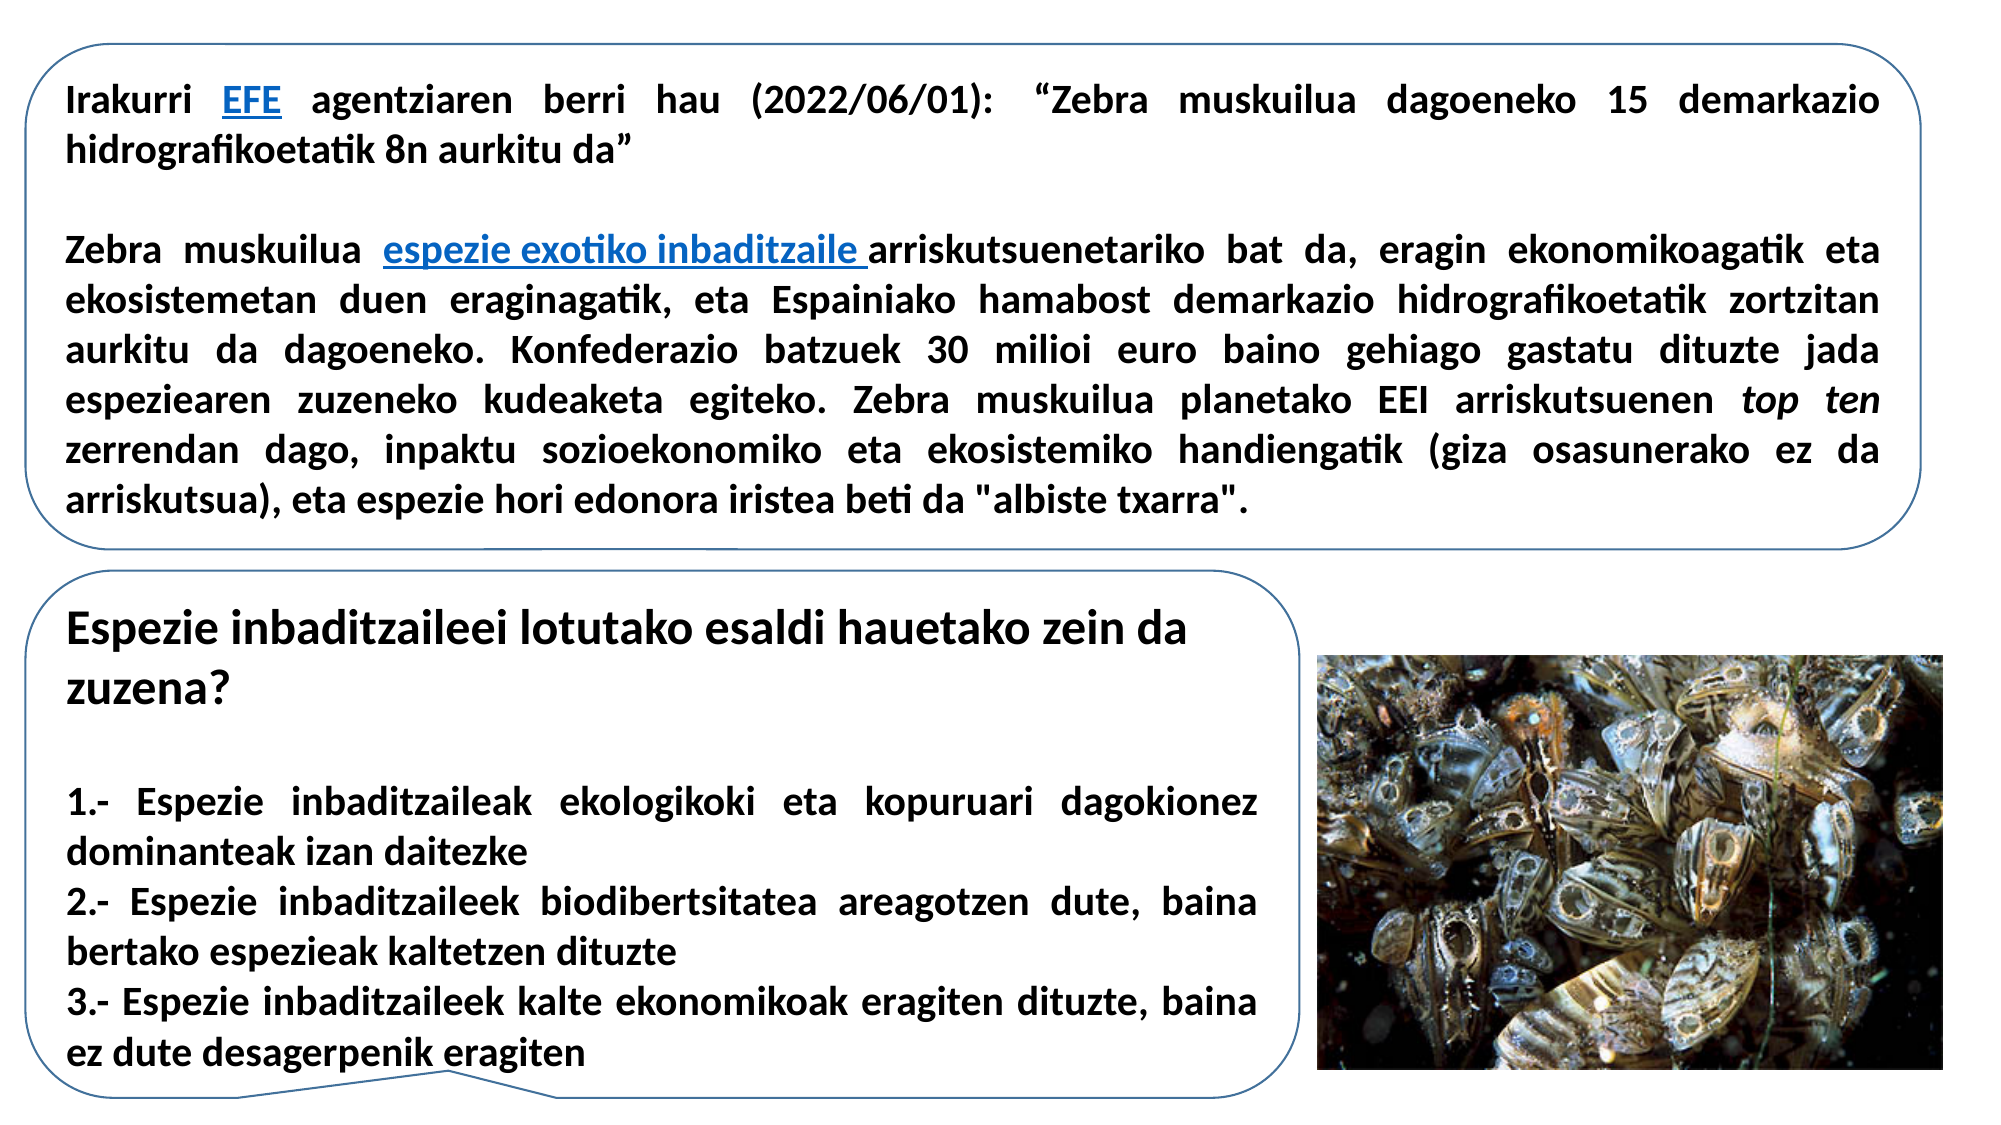

Irakurri EFE agentziaren berri hau (2022/06/01):  “Zebra muskuilua dagoeneko 15 demarkazio hidrografikoetatik 8n aurkitu da”
Zebra muskuilua espezie exotiko inbaditzaile arriskutsuenetariko bat da, eragin ekonomikoagatik eta ekosistemetan duen eraginagatik, eta Espainiako hamabost demarkazio hidrografikoetatik zortzitan aurkitu da dagoeneko. Konfederazio batzuek 30 milioi euro baino gehiago gastatu dituzte jada espeziearen zuzeneko kudeaketa egiteko. Zebra muskuilua planetako EEI arriskutsuenen top ten zerrendan dago, inpaktu sozioekonomiko eta ekosistemiko handiengatik (giza osasunerako ez da arriskutsua), eta espezie hori edonora iristea beti da "albiste txarra".
Espezie inbaditzaileei lotutako esaldi hauetako zein da zuzena?
1.- Espezie inbaditzaileak ekologikoki eta kopuruari dagokionez dominanteak izan daitezke
2.- Espezie inbaditzaileek biodibertsitatea areagotzen dute, baina bertako espezieak kaltetzen dituzte
3.- Espezie inbaditzaileek kalte ekonomikoak eragiten dituzte, baina ez dute desagerpenik eragiten